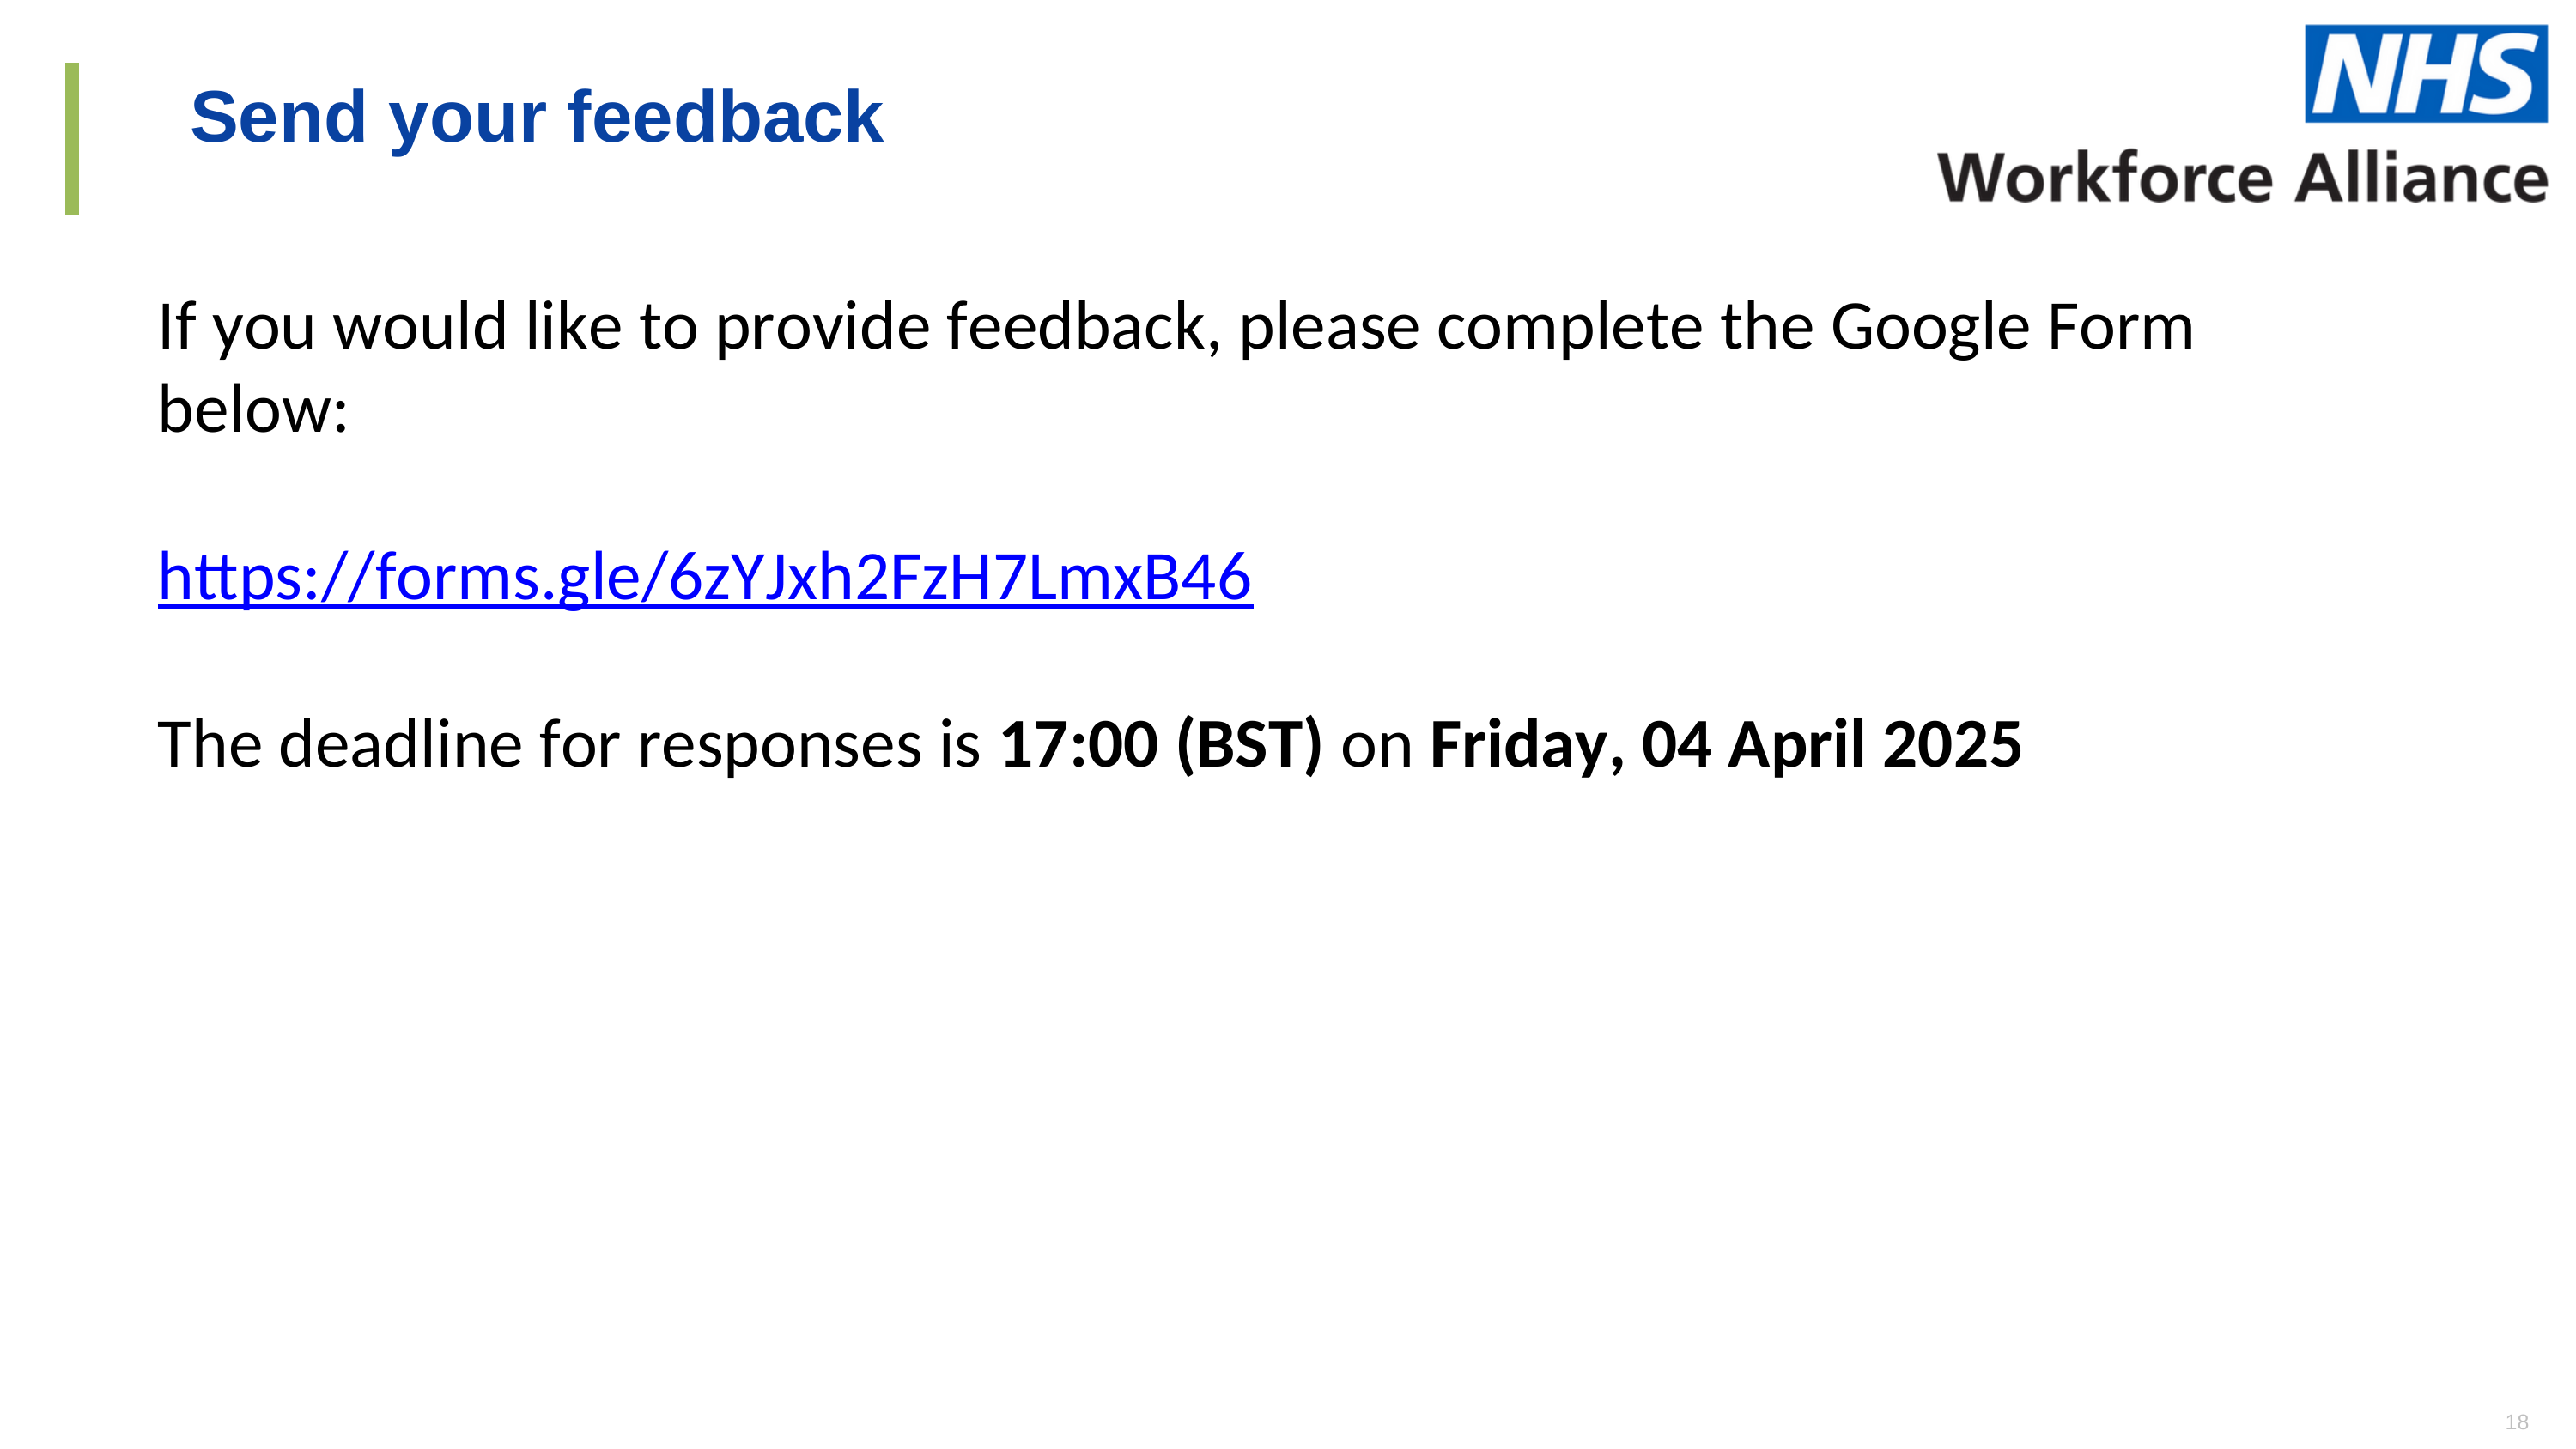

# Send your feedback
If you would like to provide feedback, please complete the Google Form below:
https://forms.gle/6zYJxh2FzH7LmxB46
The deadline for responses is 17:00 (BST) on Friday, 04 April 2025